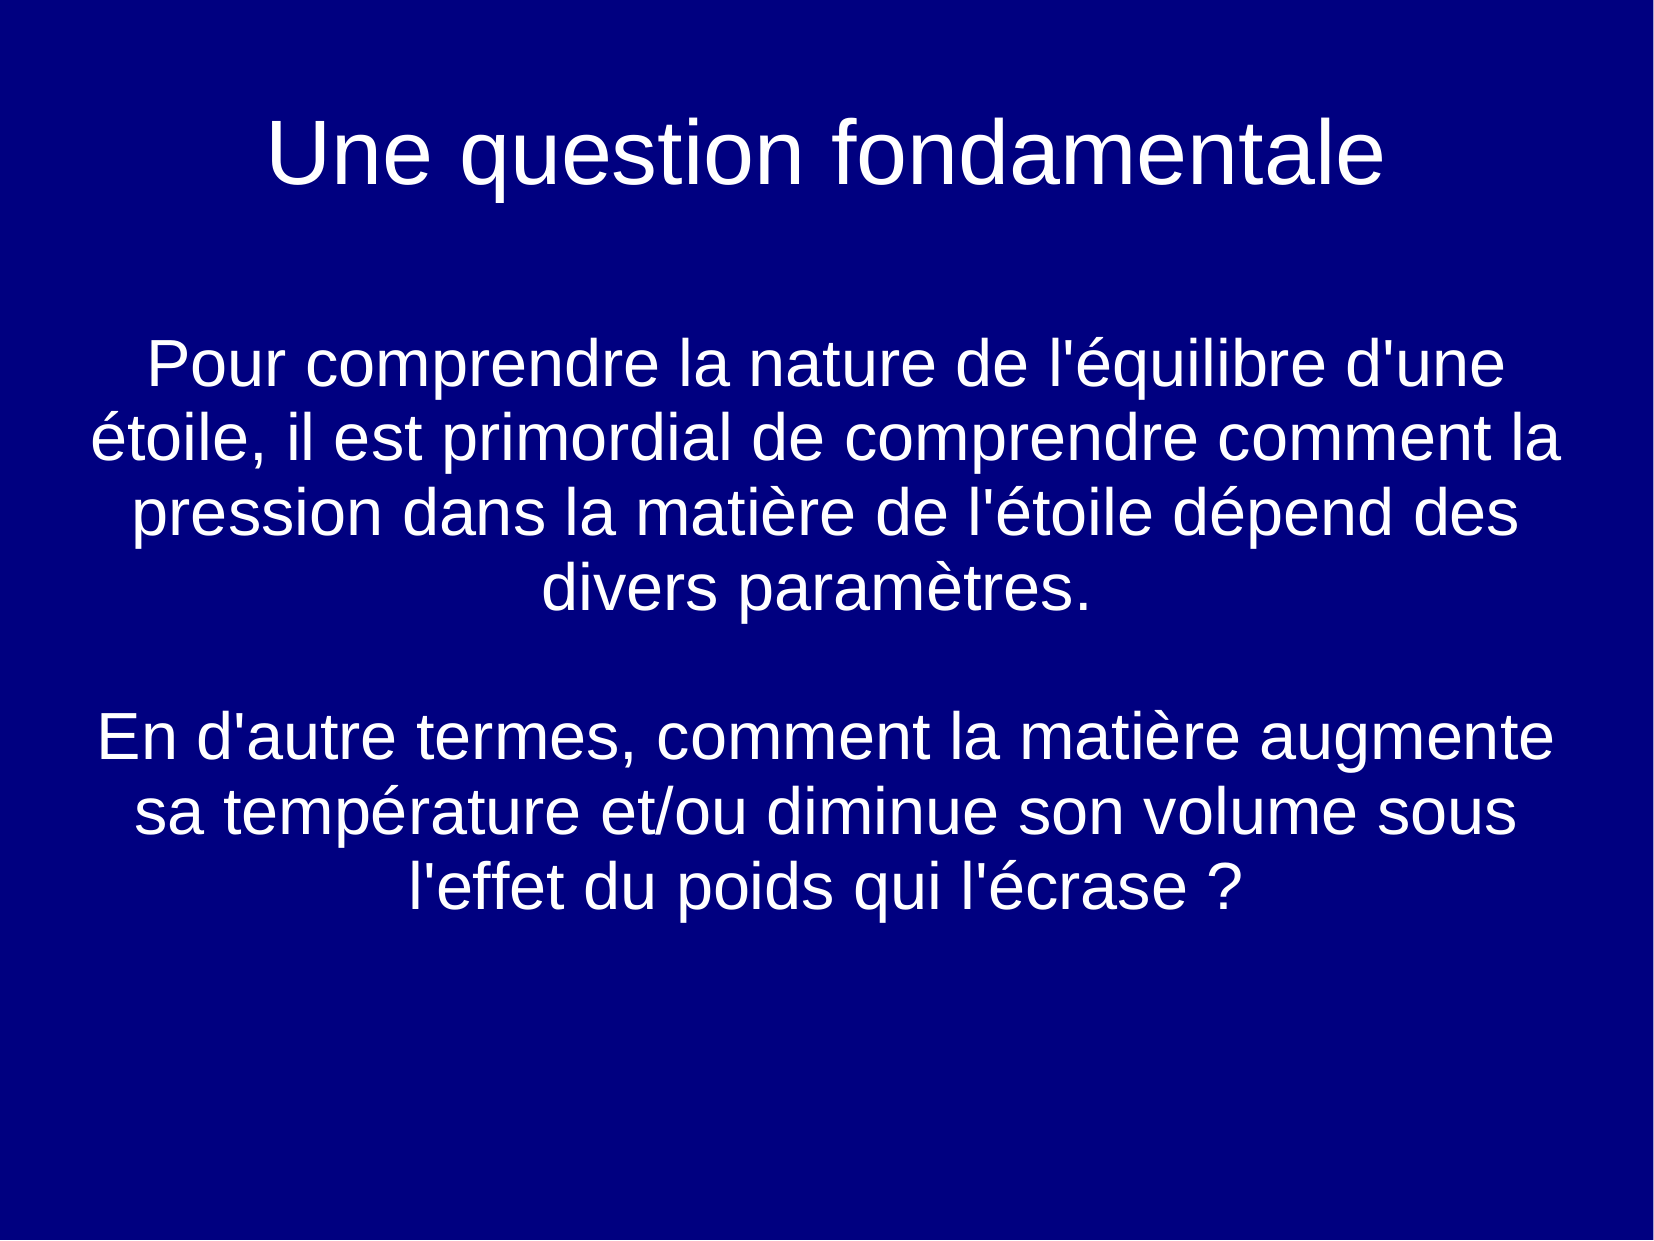

# Une question fondamentale
Pour comprendre la nature de l'équilibre d'une étoile, il est primordial de comprendre comment la pression dans la matière de l'étoile dépend des divers paramètres.
En d'autre termes, comment la matière augmente sa température et/ou diminue son volume sous l'effet du poids qui l'écrase ?